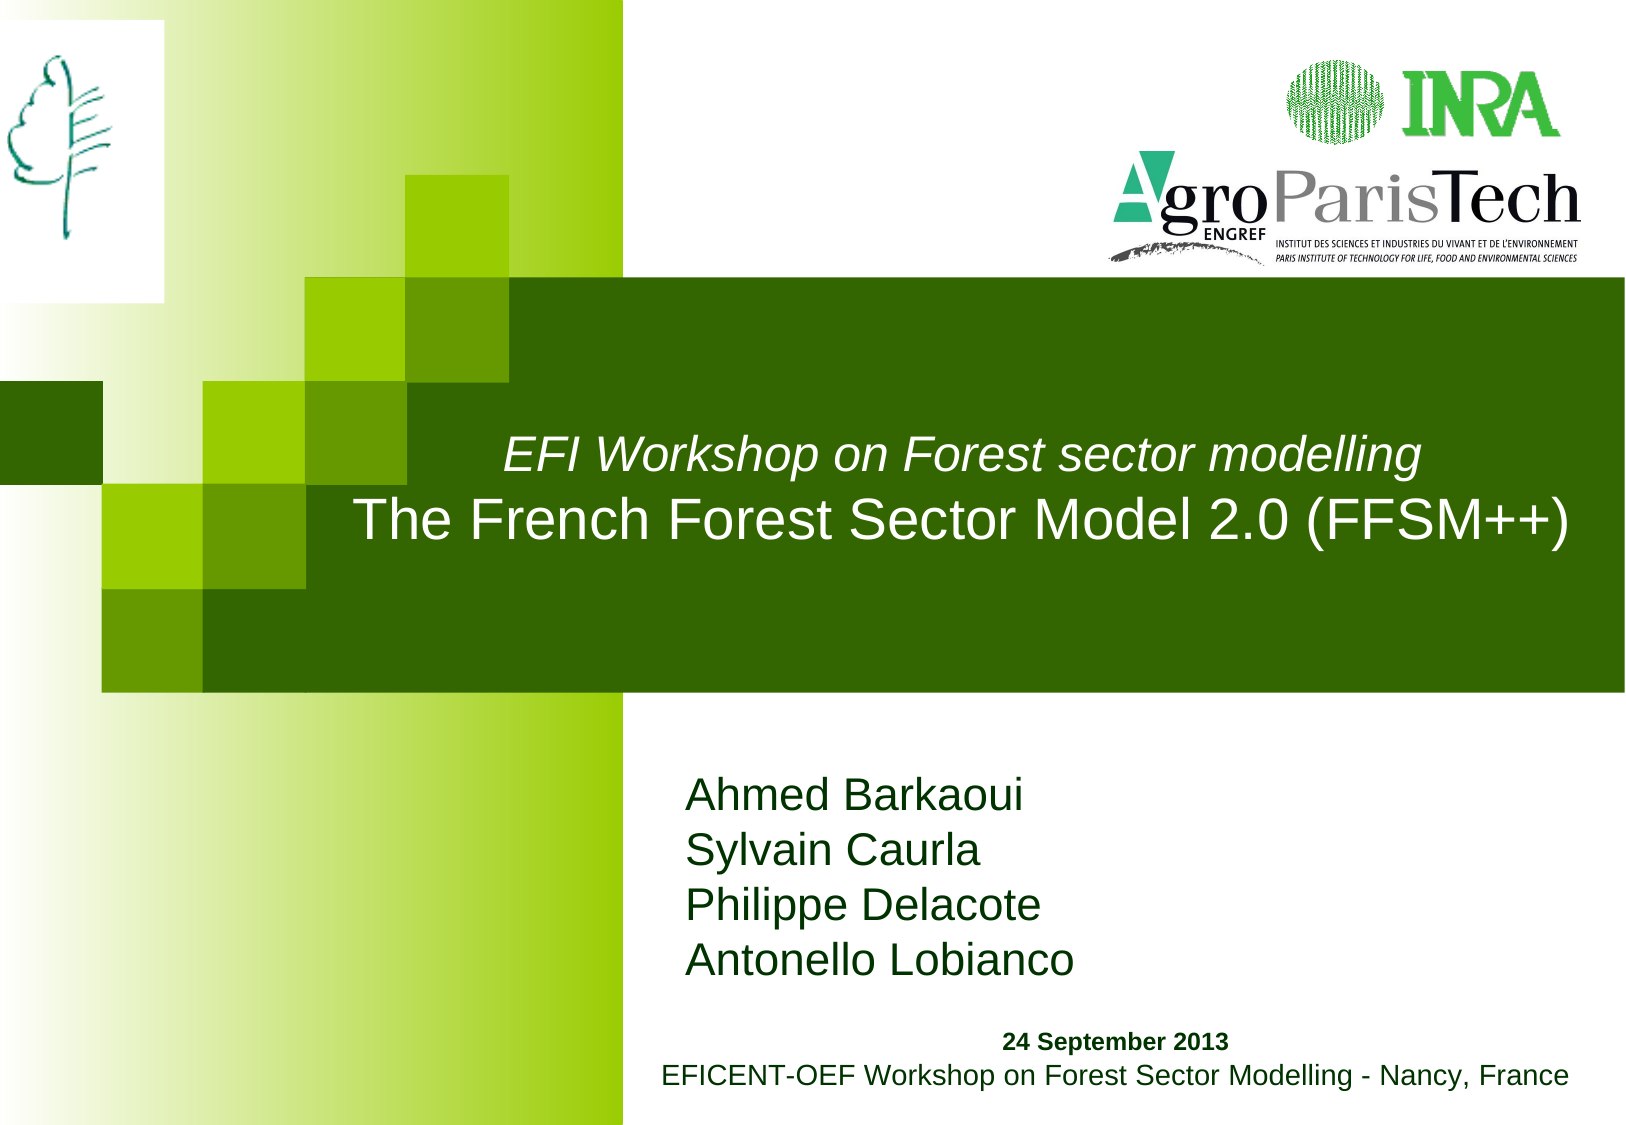

EFI Workshop on Forest sector modelling
The French Forest Sector Model 2.0 (FFSM++)
Ahmed Barkaoui
Sylvain Caurla
Philippe Delacote
Antonello Lobianco
24 September 2013
EFICENT-OEF Workshop on Forest Sector Modelling - Nancy, France